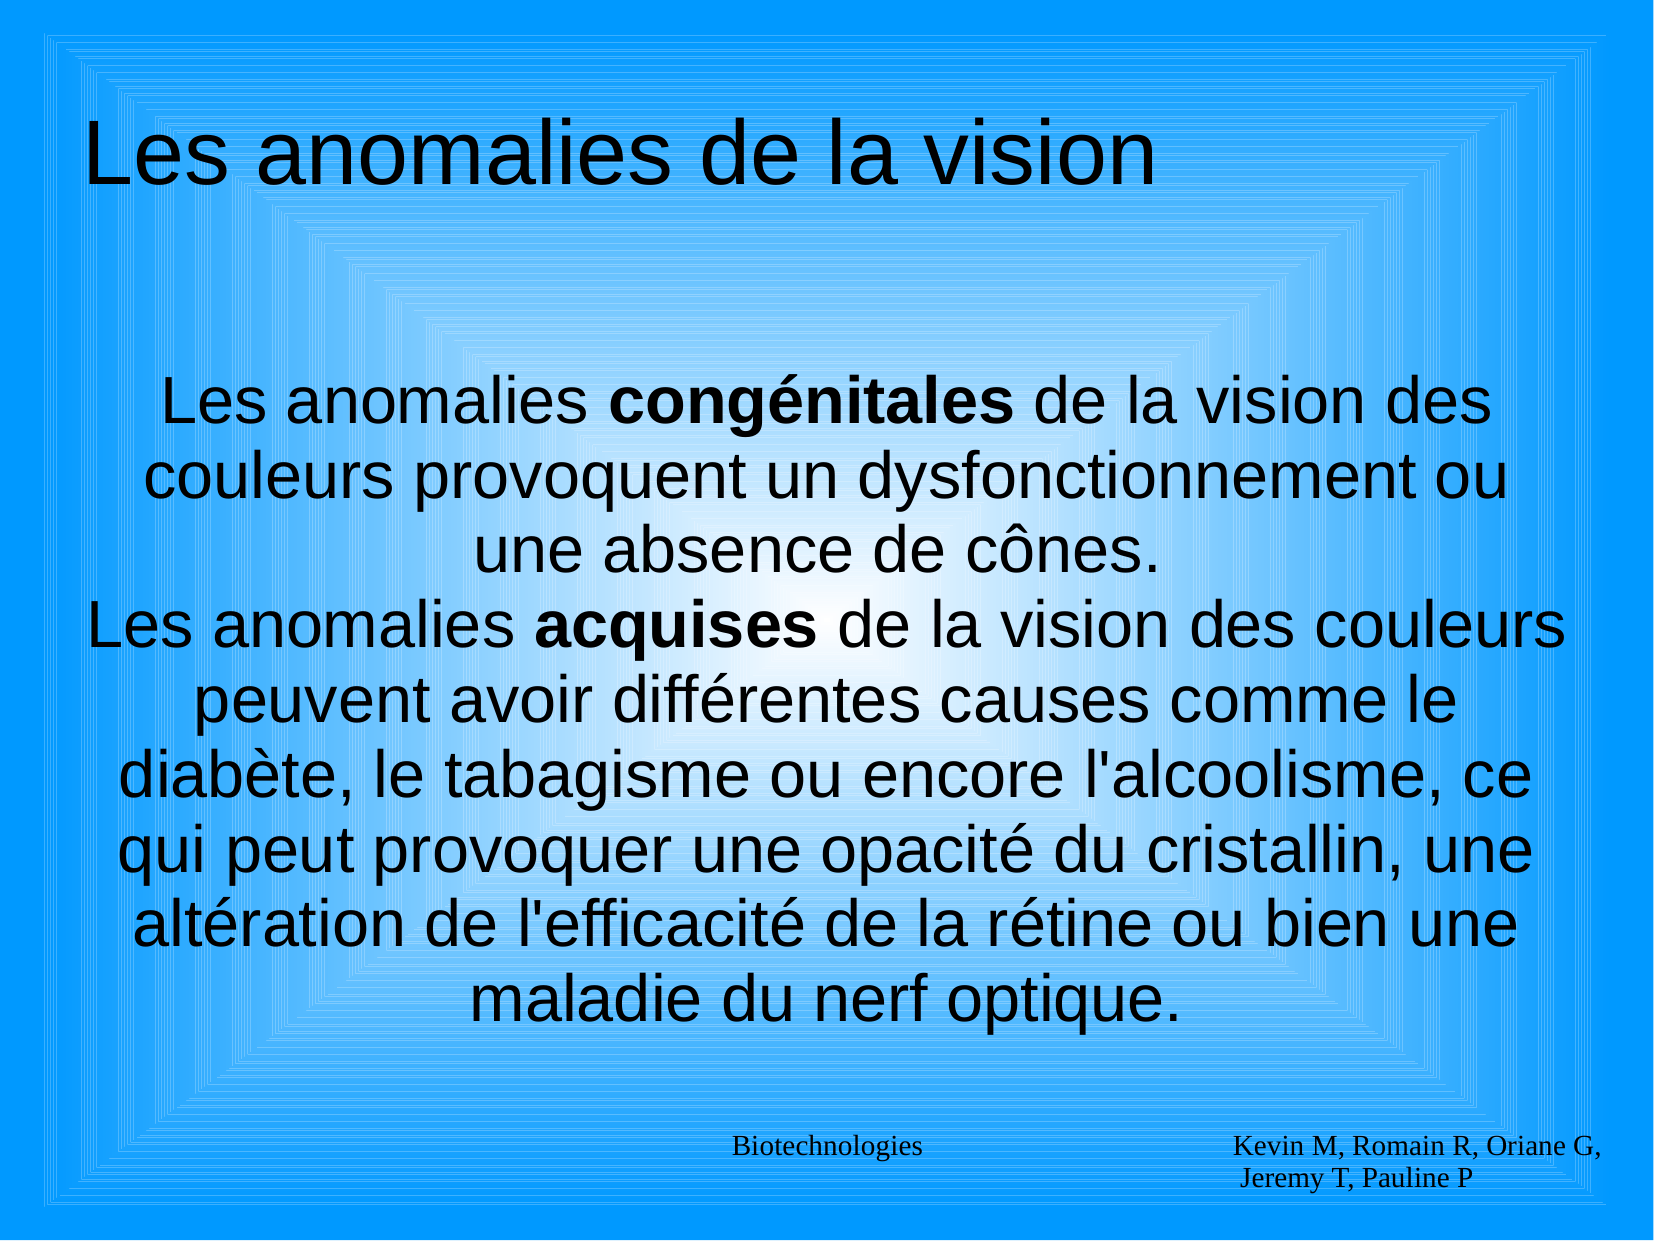

# Les anomalies de la vision
Les anomalies congénitales de la vision des couleurs provoquent un dysfonctionnement ou une absence de cônes.
Les anomalies acquises de la vision des couleurs peuvent avoir différentes causes comme le diabète, le tabagisme ou encore l'alcoolisme, ce qui peut provoquer une opacité du cristallin, une altération de l'efficacité de la rétine ou bien une maladie du nerf optique.